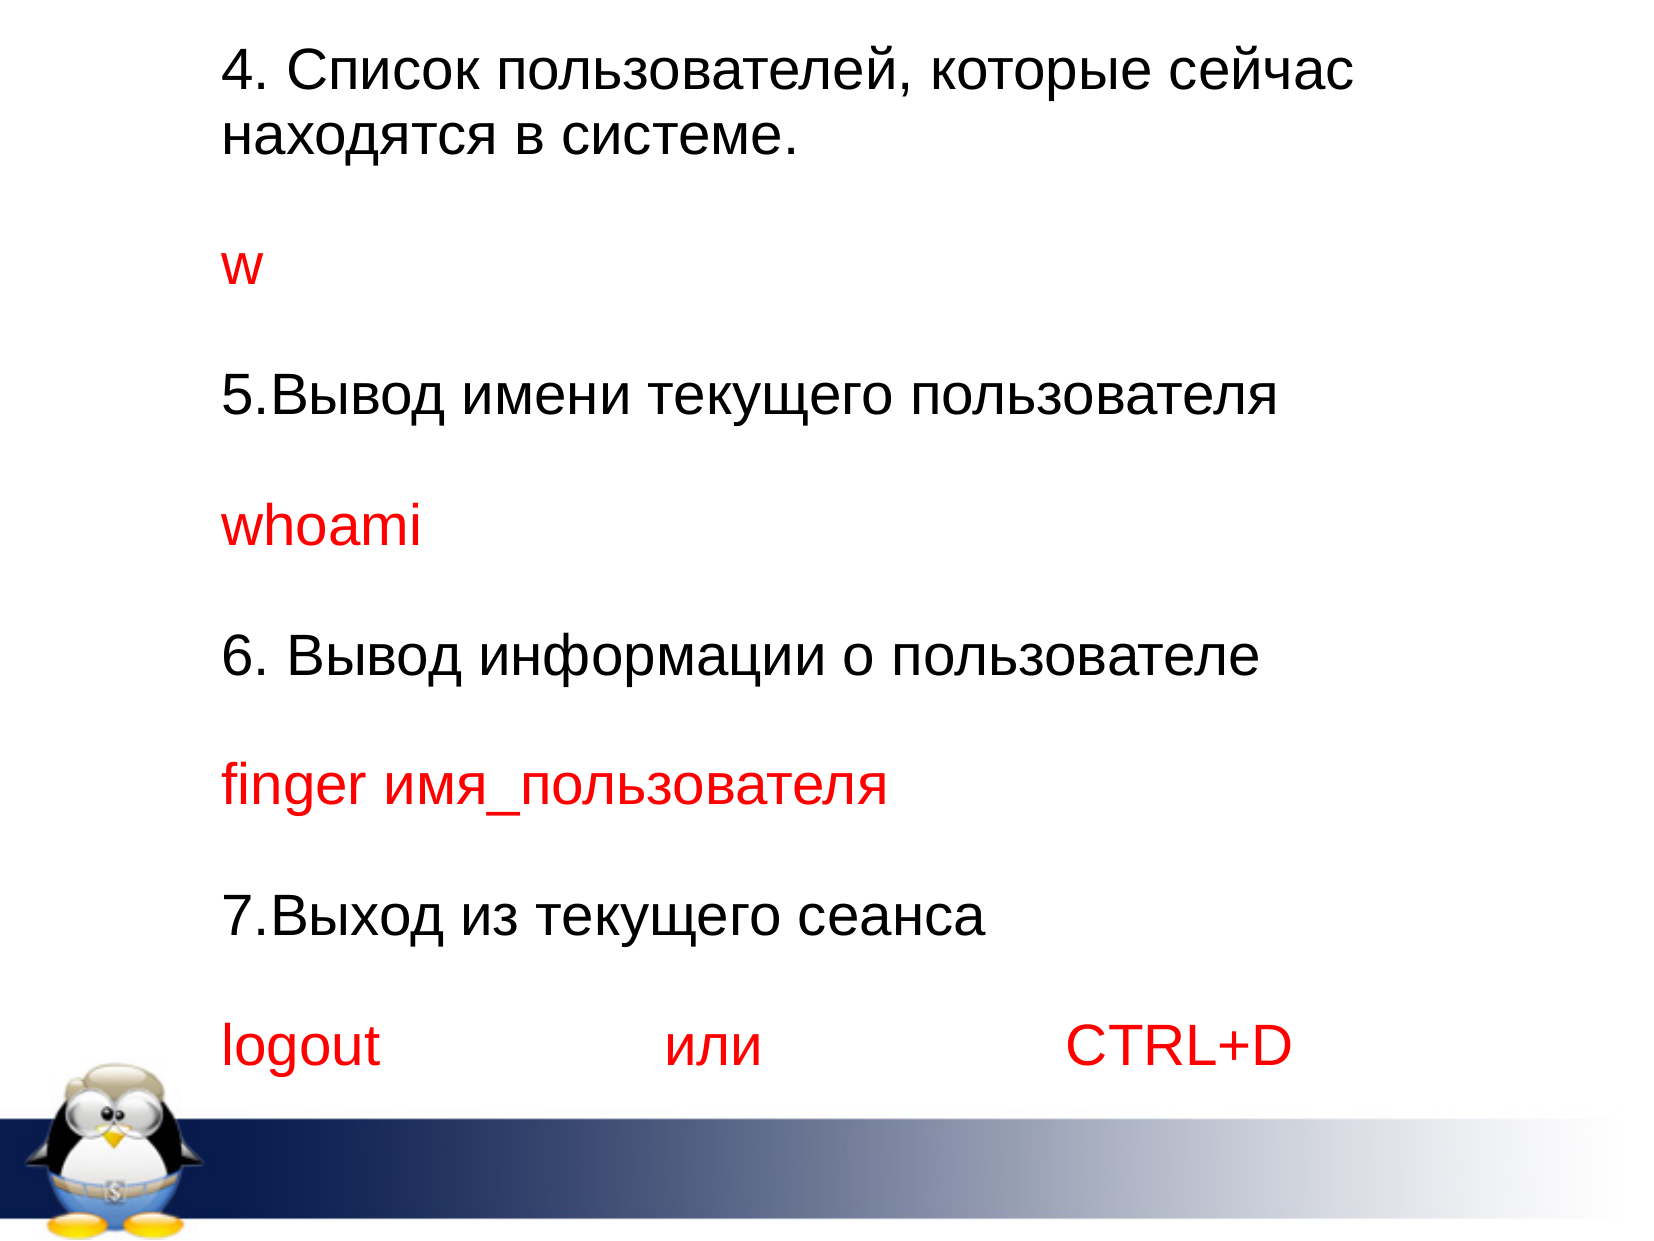

4. Список пользователей, которые сейчас
находятся в системе.
w
5.Вывод имени текущего пользователя
whoami
6. Вывод информации о пользователе
finger имя_пользователя
7.Выход из текущего сеанса
logout 			или 			 CTRL+D